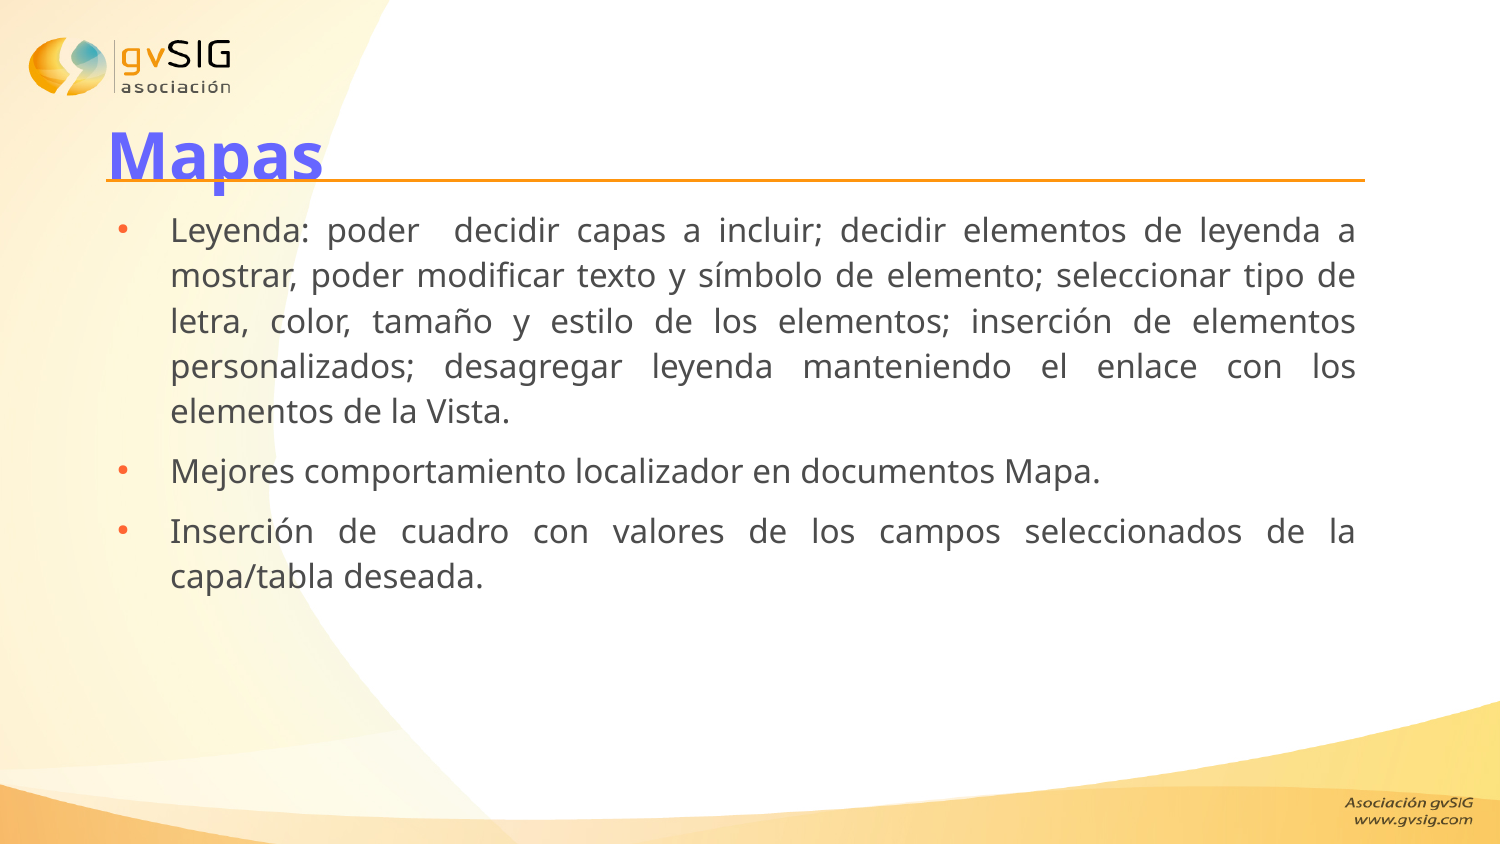

# Mapas
Leyenda: poder decidir capas a incluir; decidir elementos de leyenda a mostrar, poder modificar texto y símbolo de elemento; seleccionar tipo de letra, color, tamaño y estilo de los elementos; inserción de elementos personalizados; desagregar leyenda manteniendo el enlace con los elementos de la Vista.
Mejores comportamiento localizador en documentos Mapa.
Inserción de cuadro con valores de los campos seleccionados de la capa/tabla deseada.